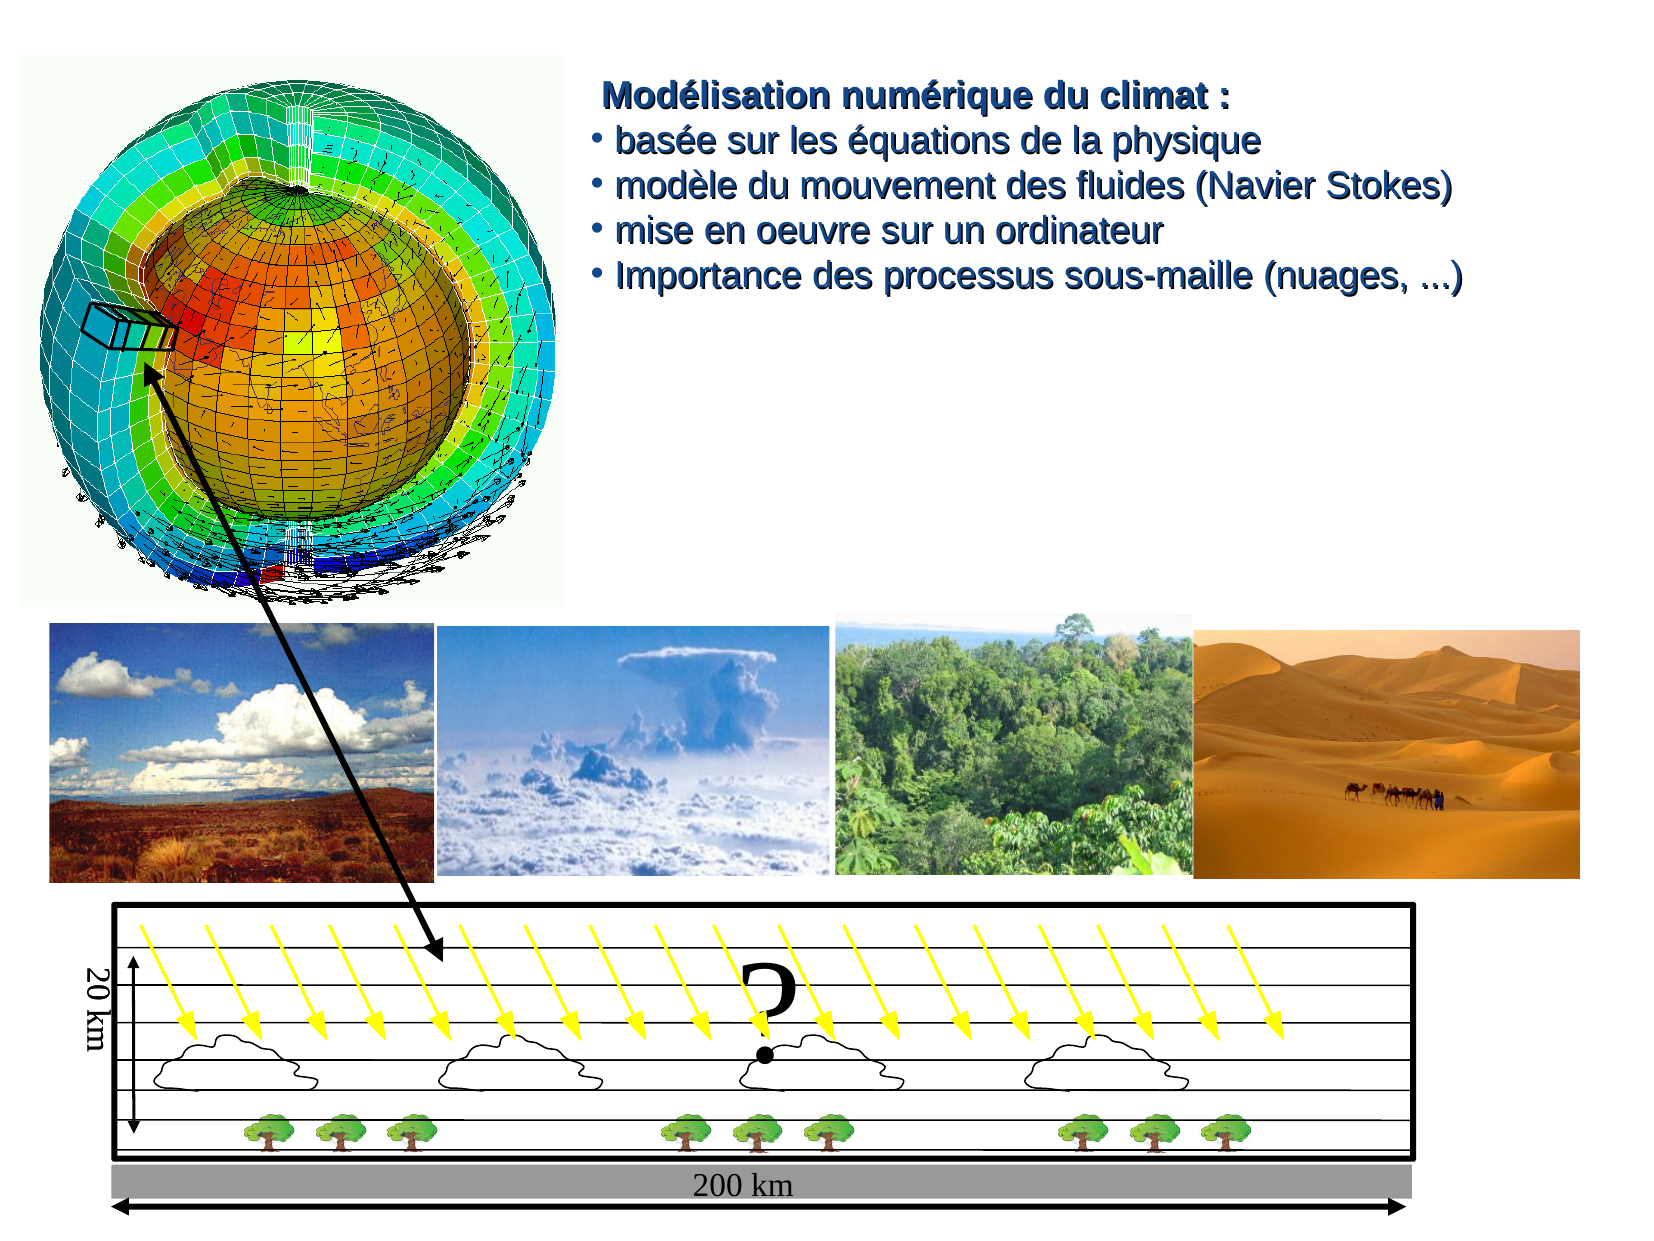

Modélisation numérique du climat :
 basée sur les équations de la physique
 modèle du mouvement des fluides (Navier Stokes)
 mise en oeuvre sur un ordinateur
 Importance des processus sous-maille (nuages, ...)‏
?
20 km
20 km
200 km